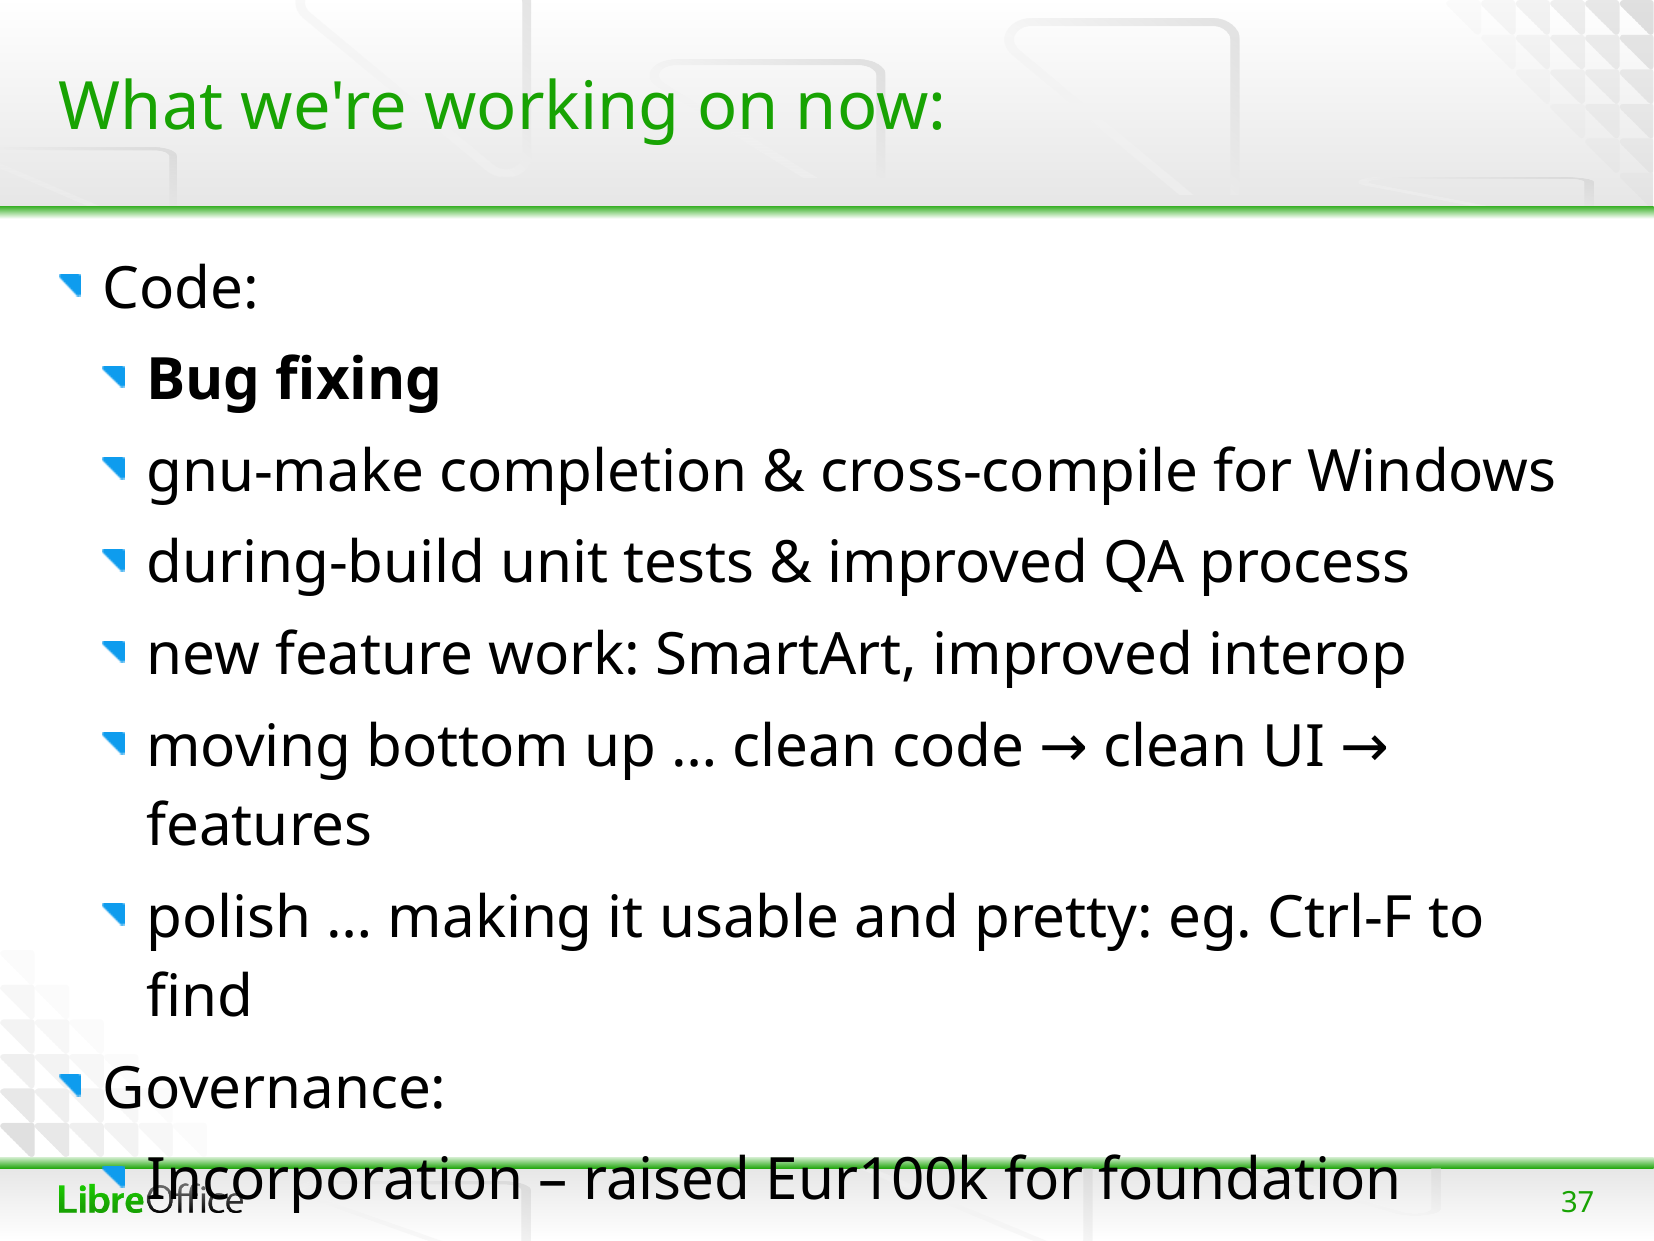

# What we're working on now:
Code:
Bug fixing
gnu-make completion & cross-compile for Windows
during-build unit tests & improved QA process
new feature work: SmartArt, improved interop
moving bottom up … clean code → clean UI → features
polish … making it usable and pretty: eg. Ctrl-F to find
Governance:
Incorporation – raised Eur100k for foundation
http://wiki.documentfoundation.org/CommunityBylaws
Membership bootstrapping, ESC setup, etc.
37